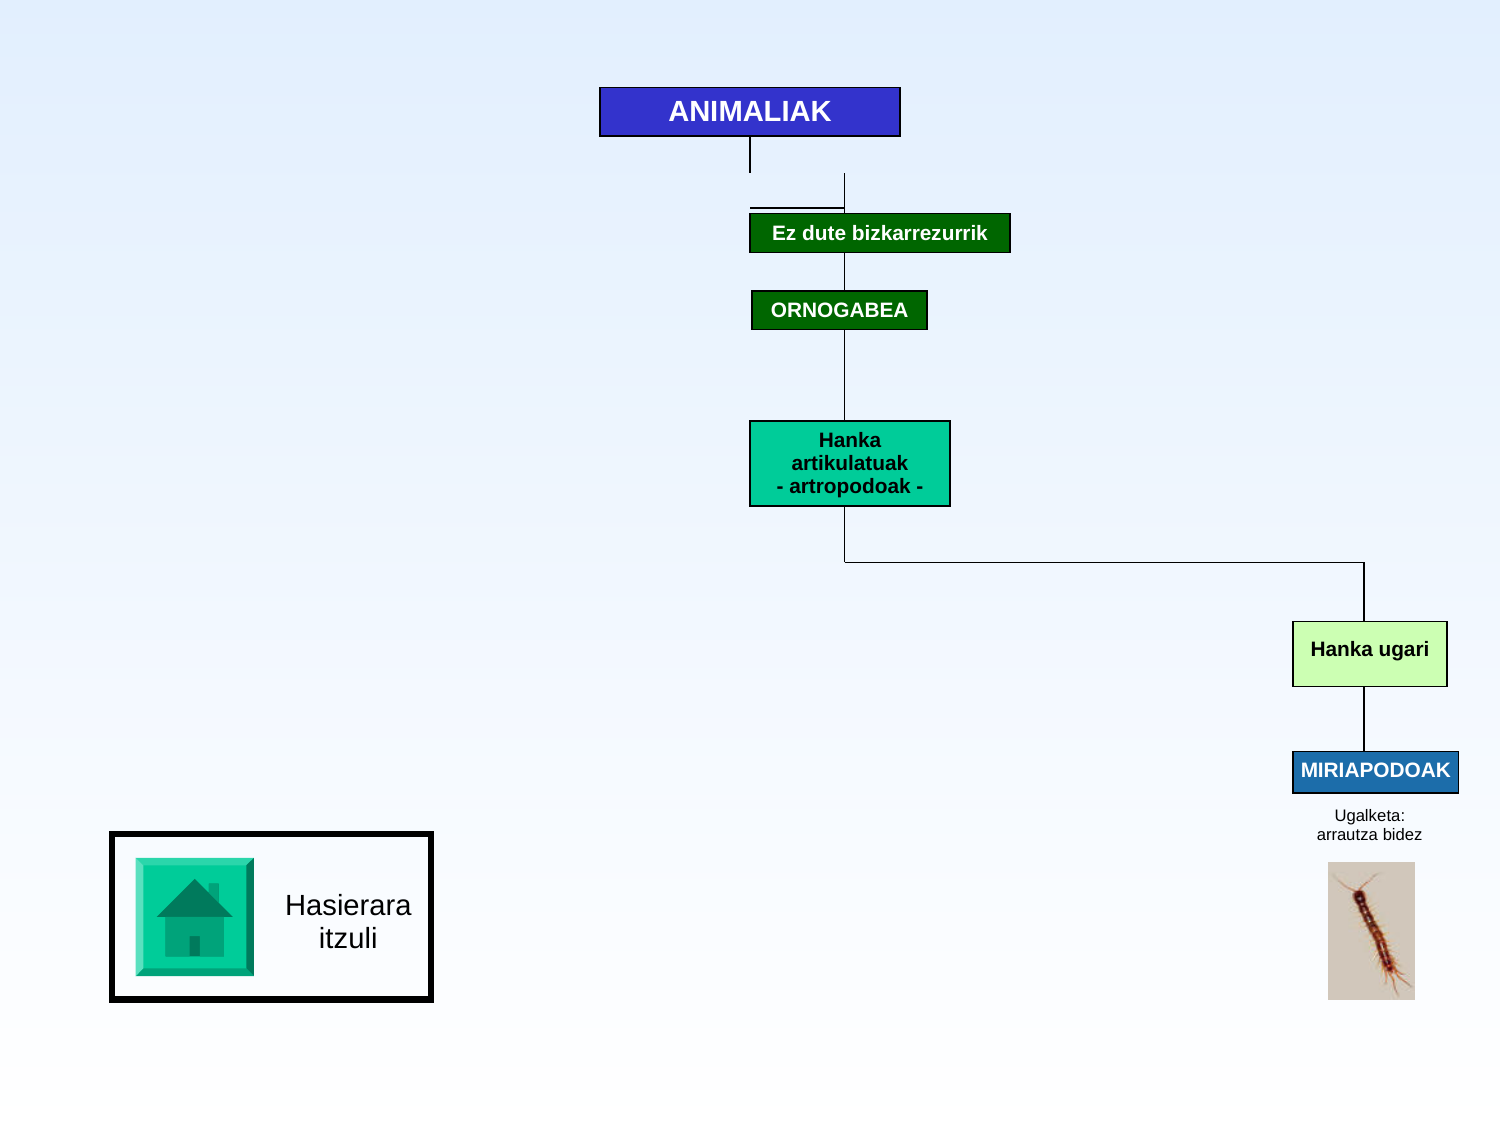

ANIMALIAK
Ez dute bizkarrezurrik
ORNOGABEA
Hanka artikulatuak
- artropodoak -
Hanka ugari
MIRIAPODOAK
Ugalketa:
arrautza bidez
Hasierara itzuli